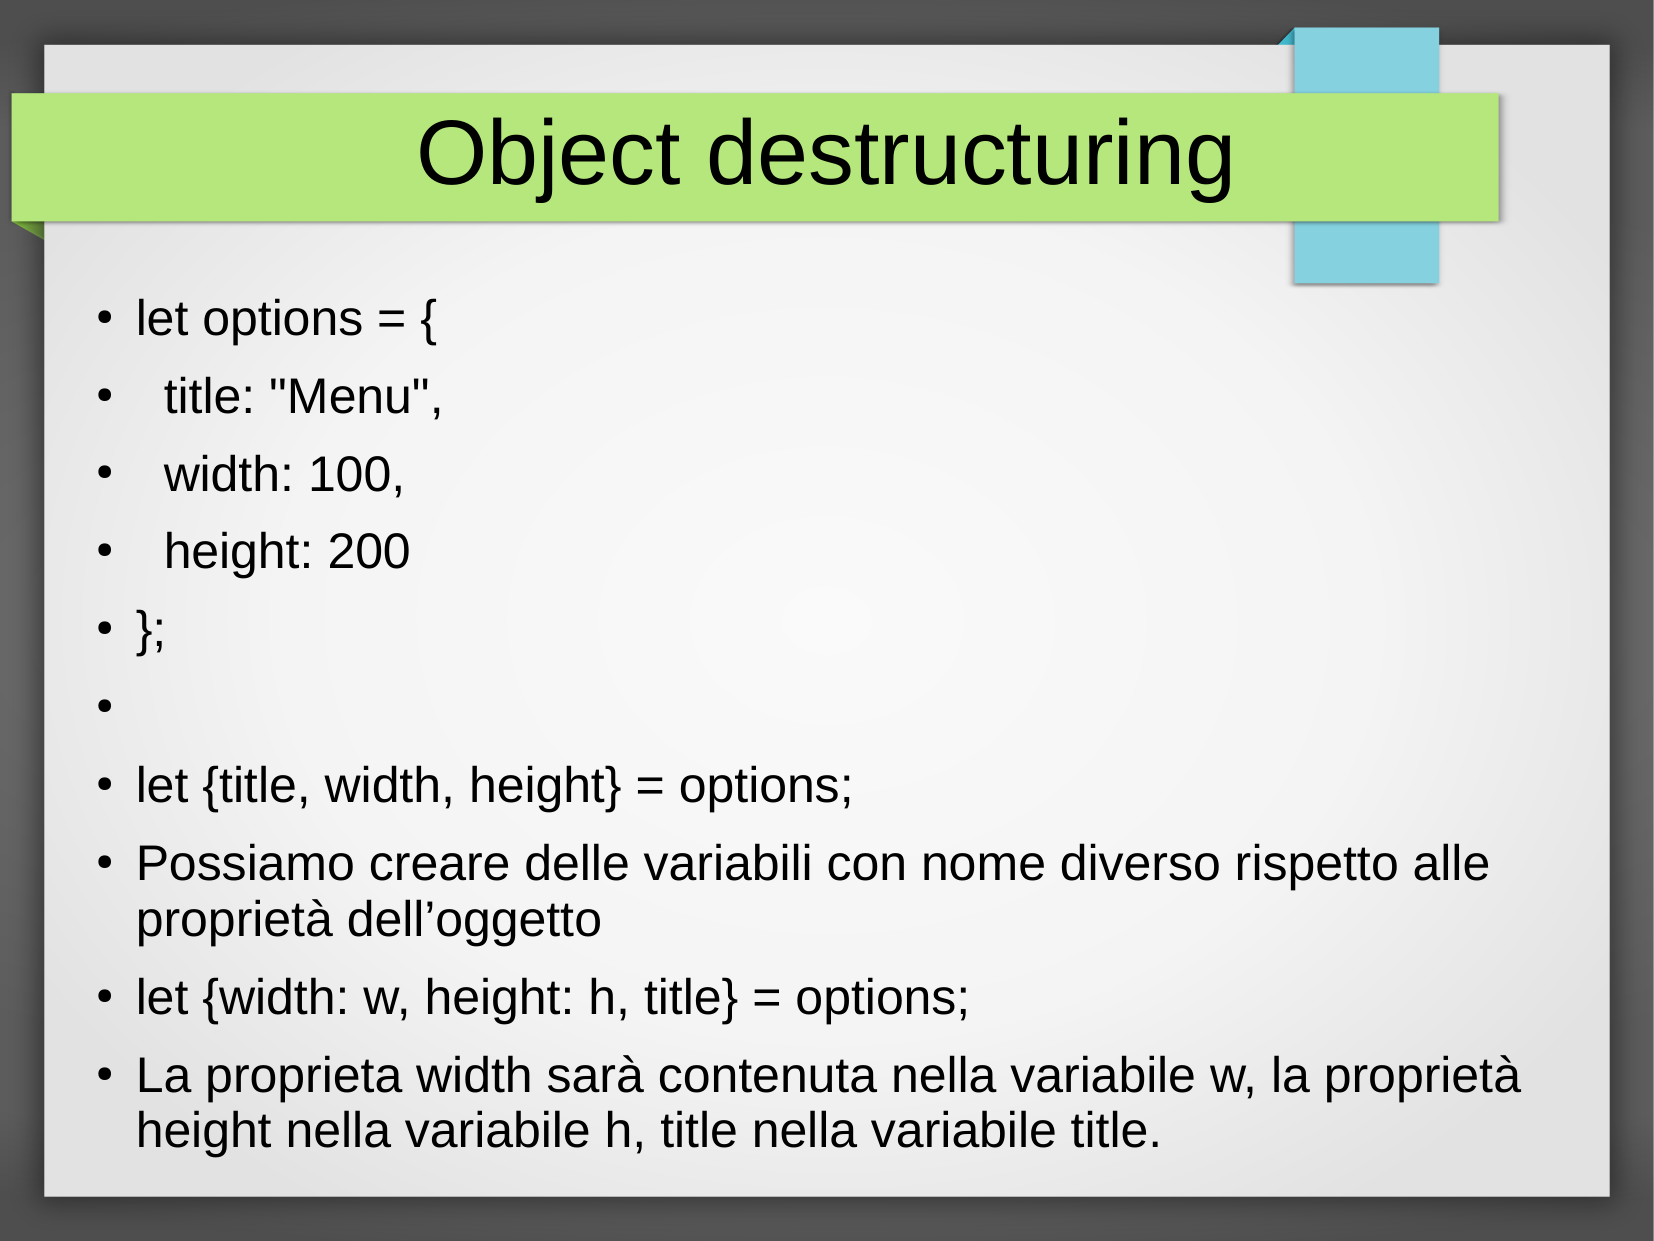

# Object destructuring
let options = {
 title: "Menu",
 width: 100,
 height: 200
};
let {title, width, height} = options;
Possiamo creare delle variabili con nome diverso rispetto alle proprietà dell’oggetto
let {width: w, height: h, title} = options;
La proprieta width sarà contenuta nella variabile w, la proprietà height nella variabile h, title nella variabile title.